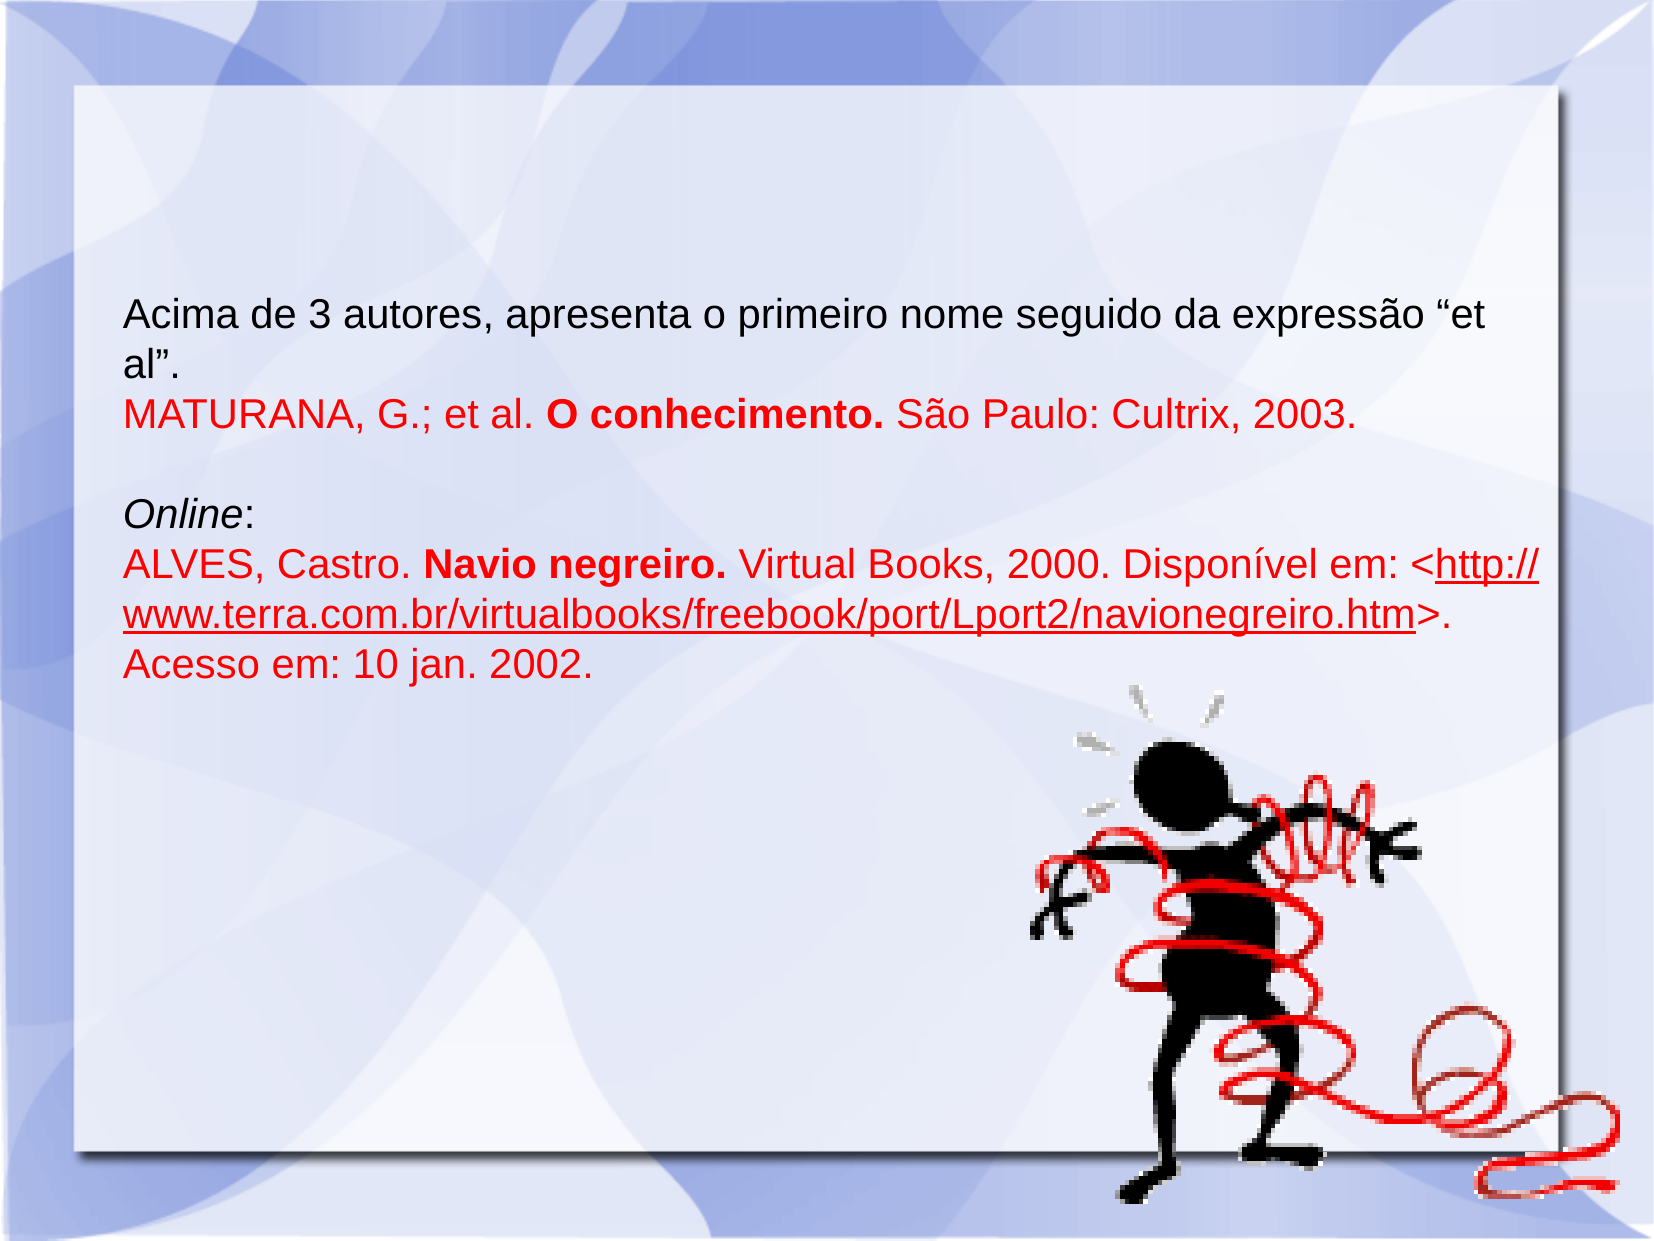

Acima de 3 autores, apresenta o primeiro nome seguido da expressão “et al”.
MATURANA, G.; et al. O conhecimento. São Paulo: Cultrix, 2003.
Online:
ALVES, Castro. Navio negreiro. Virtual Books, 2000. Disponível em: <http://www.terra.com.br/virtualbooks/freebook/port/Lport2/navionegreiro.htm>. Acesso em: 10 jan. 2002.